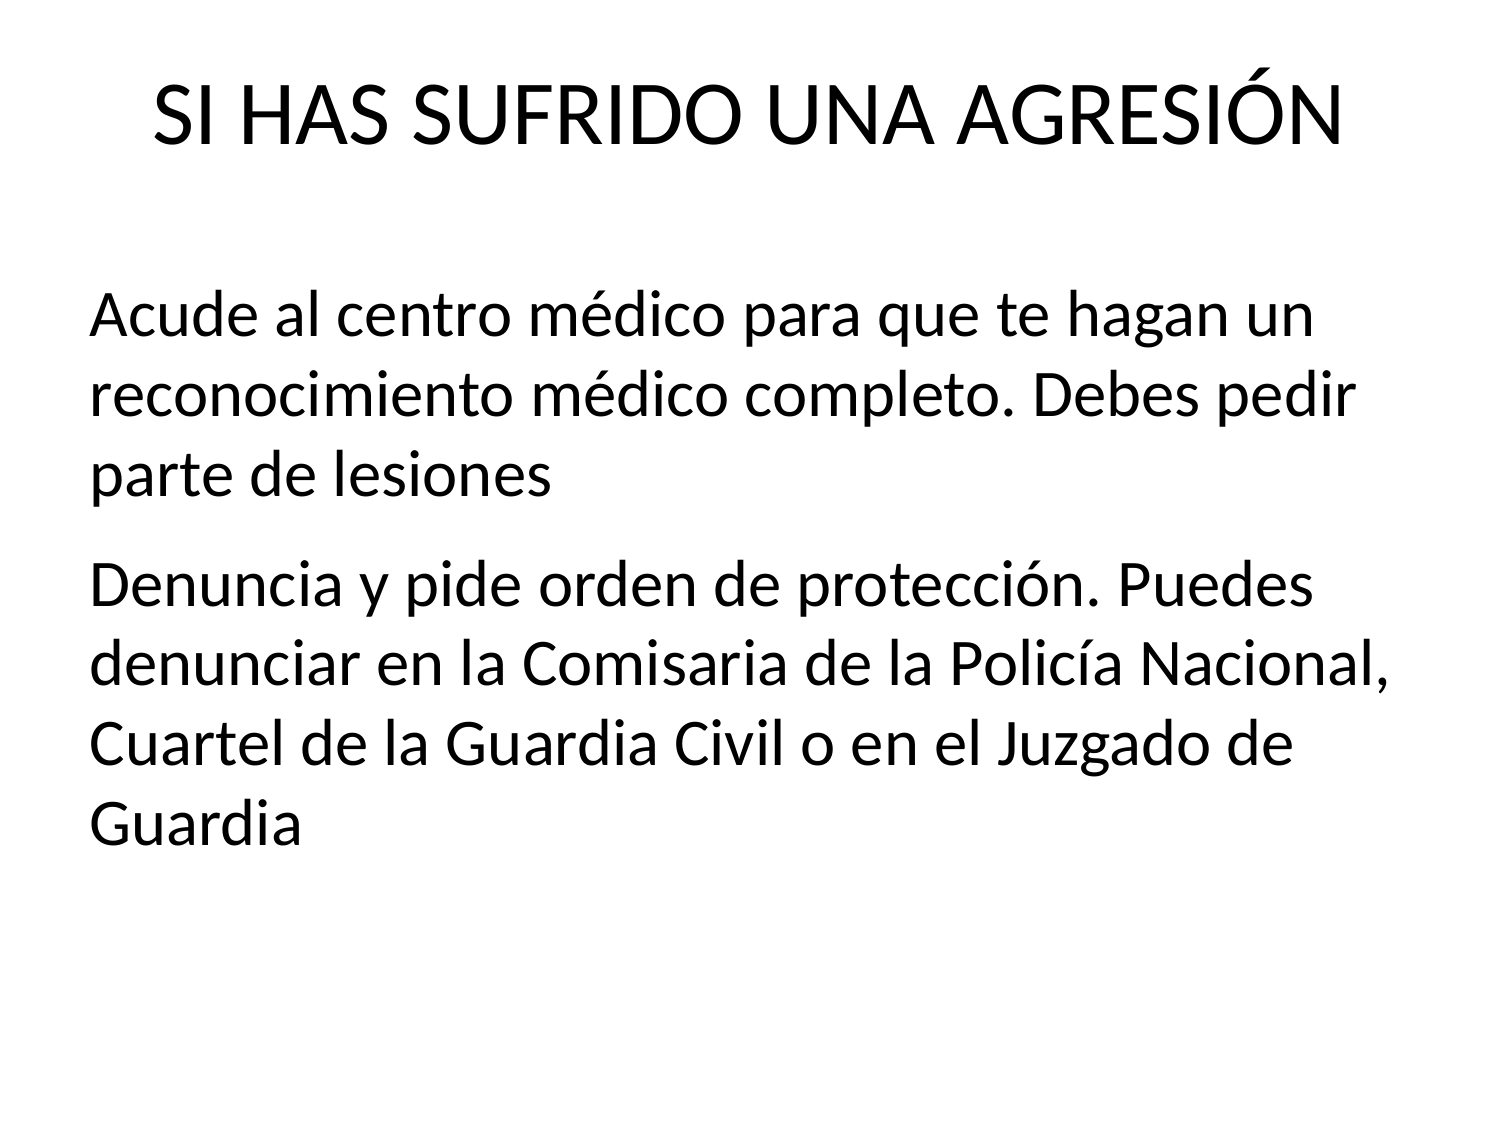

# SI HAS SUFRIDO UNA AGRESIÓN
Acude al centro médico para que te hagan un reconocimiento médico completo. Debes pedir parte de lesiones
Denuncia y pide orden de protección. Puedes denunciar en la Comisaria de la Policía Nacional, Cuartel de la Guardia Civil o en el Juzgado de Guardia